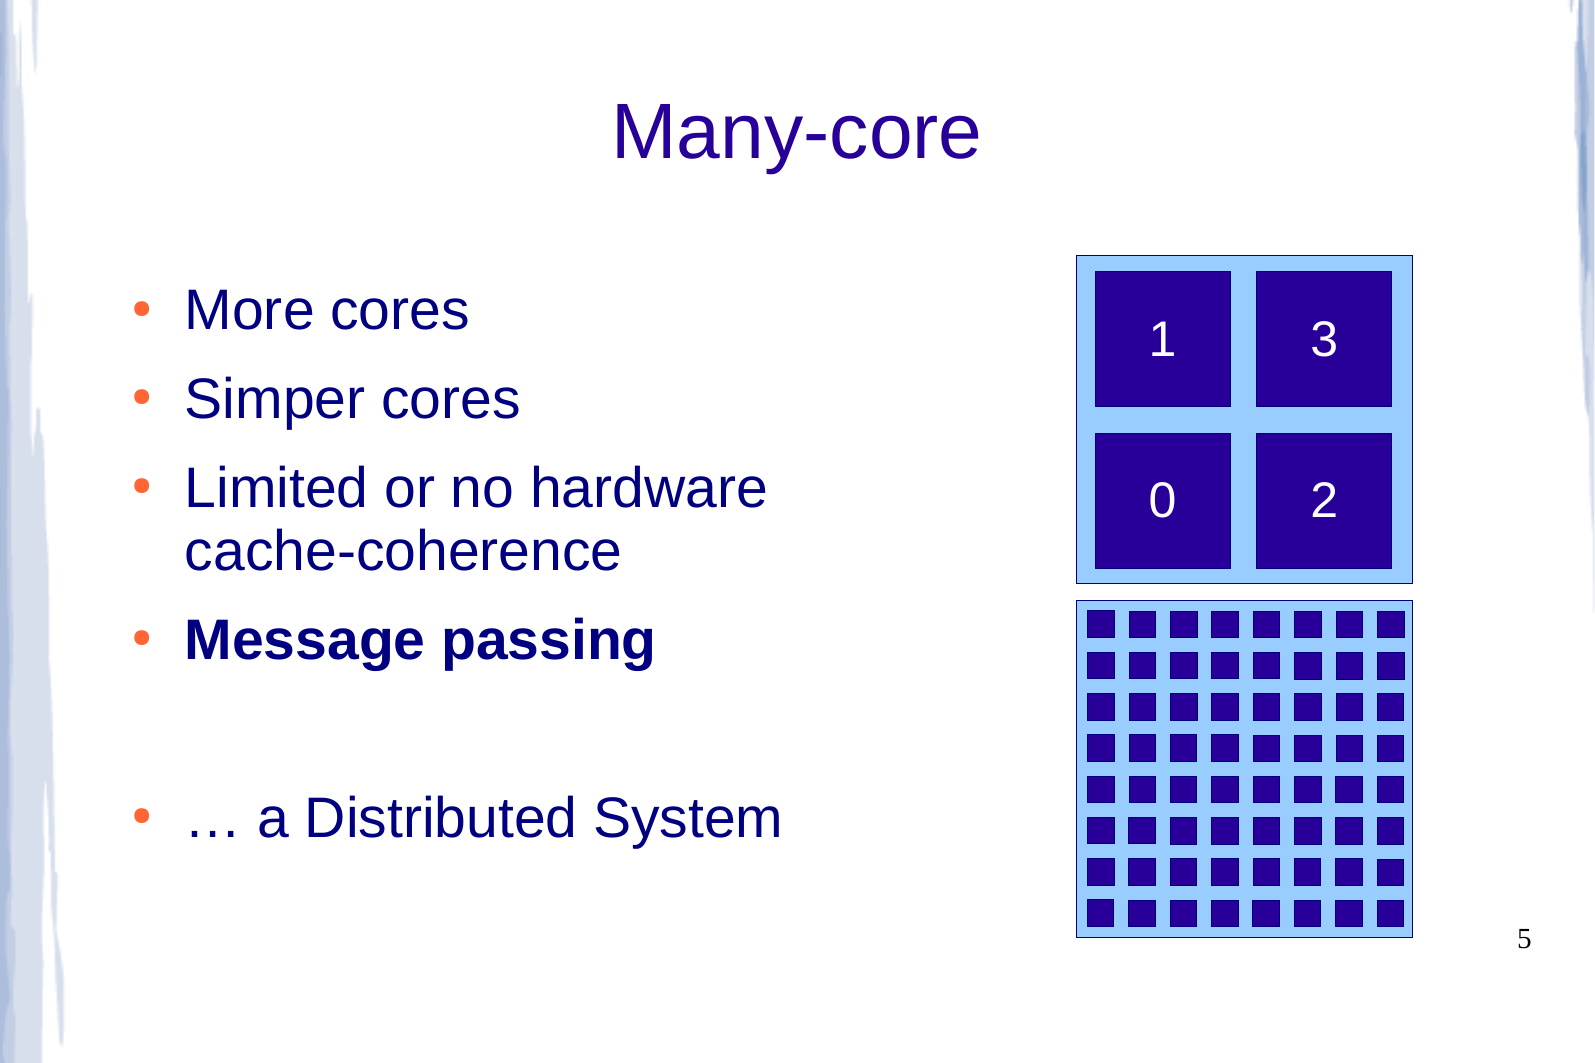

# Many-core
1
3
More cores
Simper cores
Limited or no hardware cache-coherence
Message passing
… a Distributed System
0
2
5